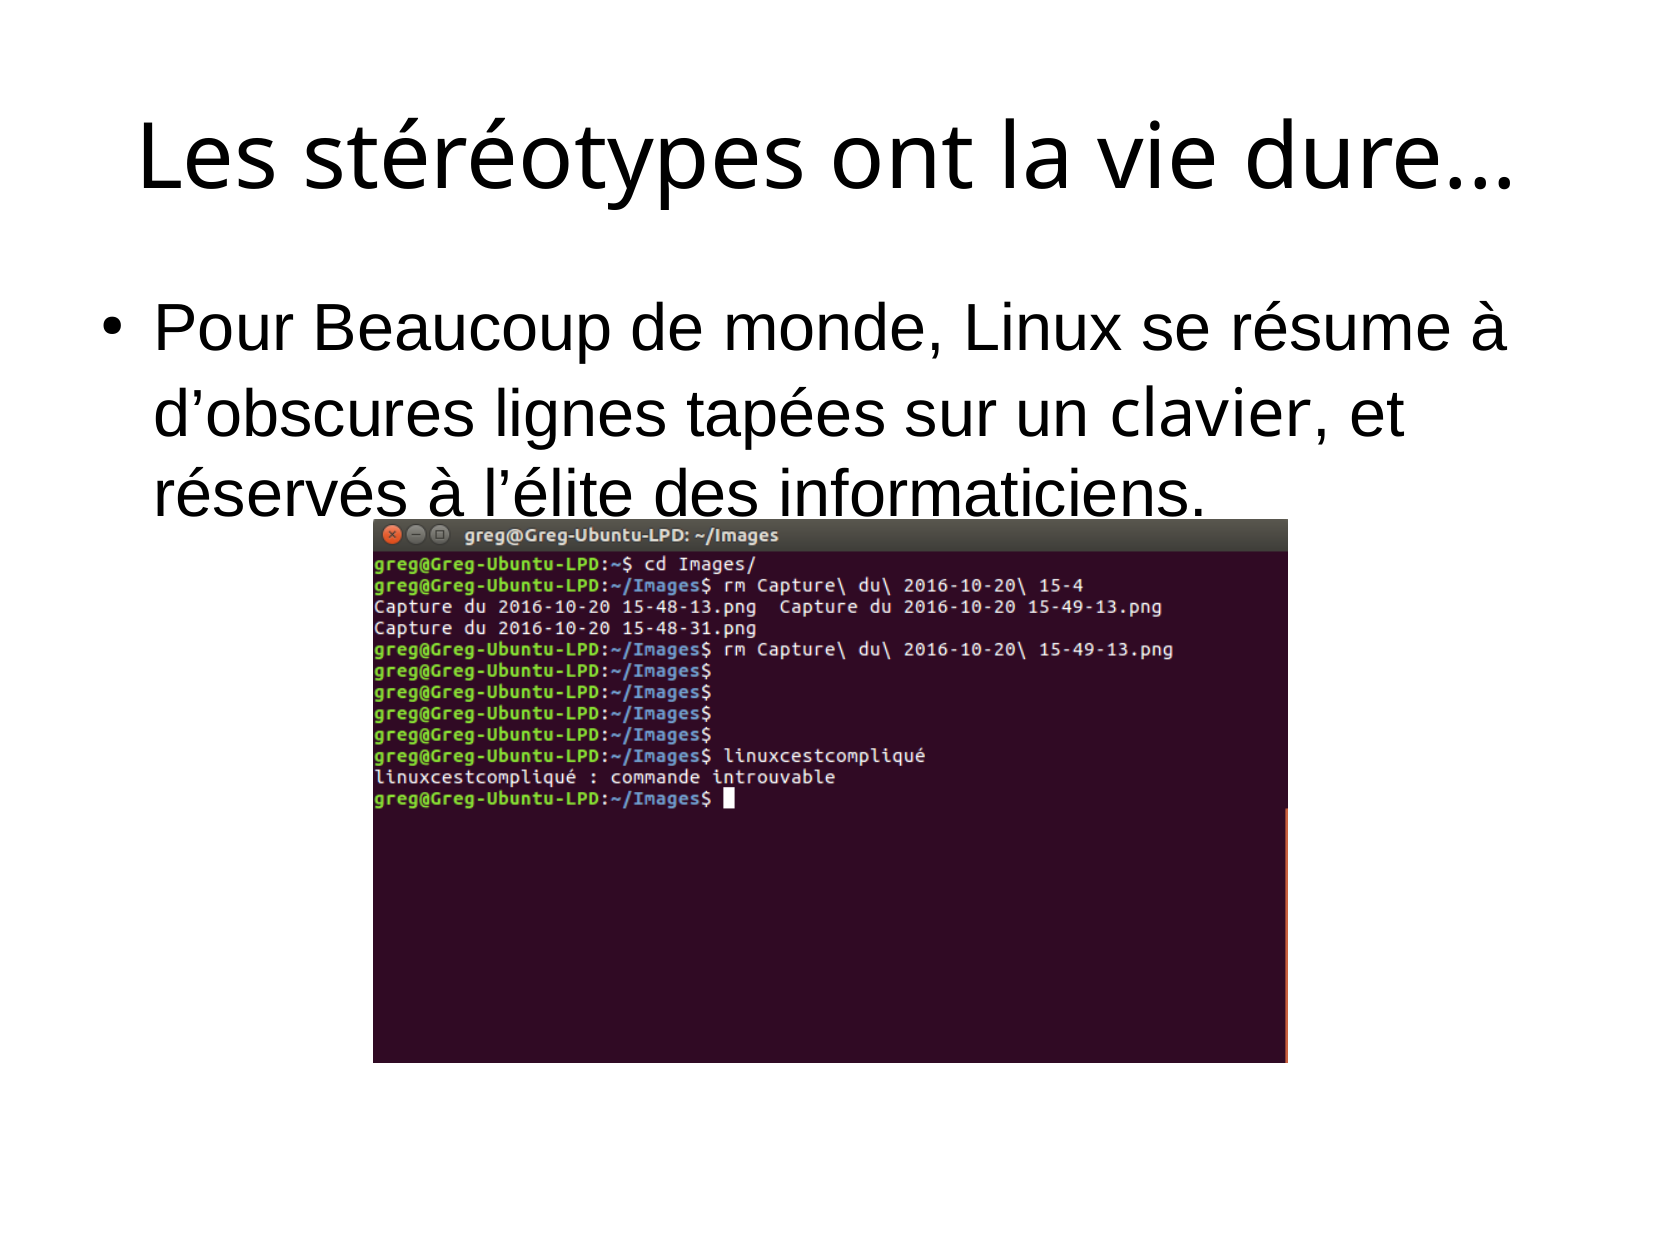

# Les stéréotypes ont la vie dure...
Pour Beaucoup de monde, Linux se résume à d’obscures lignes tapées sur un clavier, et réservés à l’élite des informaticiens.